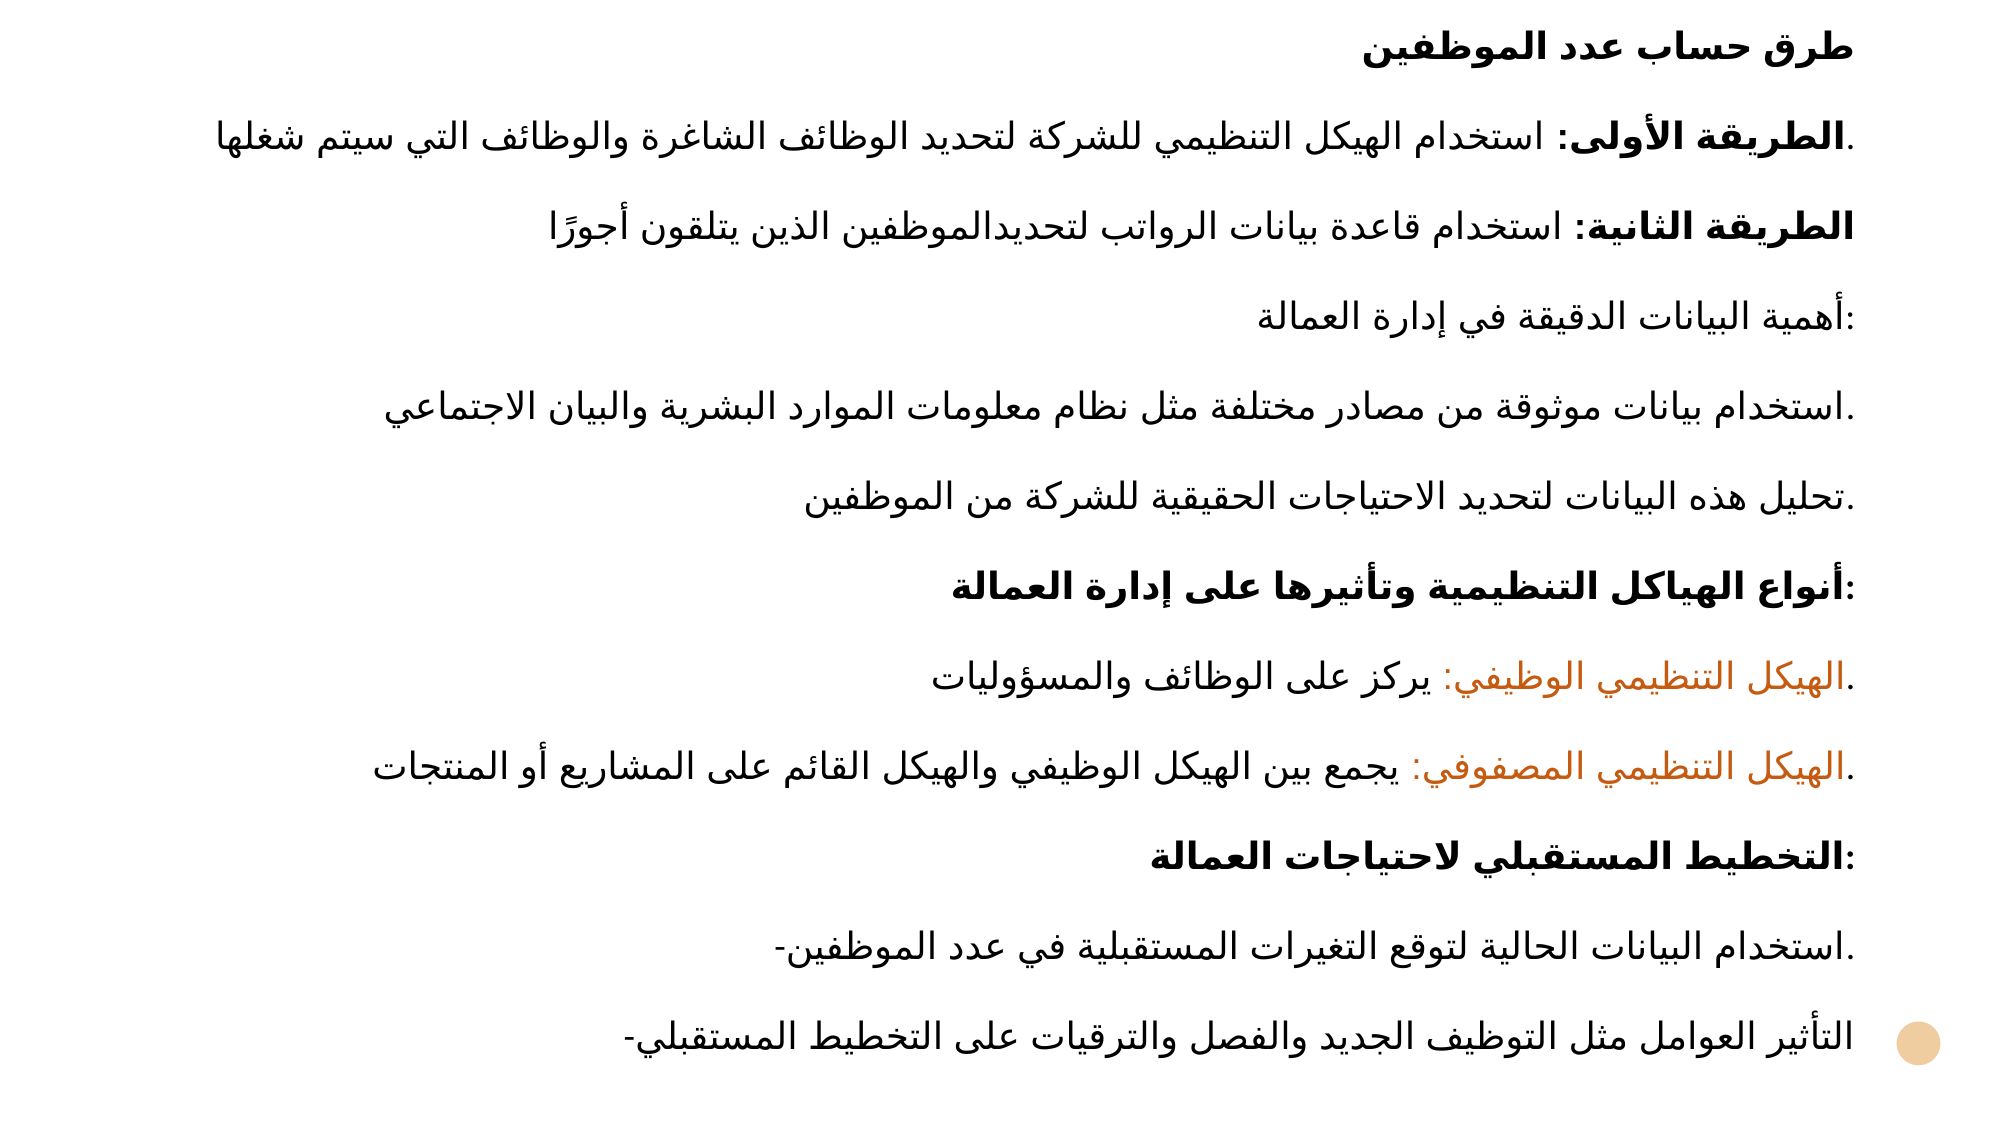

طرق حساب عدد الموظفين
الطريقة الأولى: استخدام الهيكل التنظيمي للشركة لتحديد الوظائف الشاغرة والوظائف التي سيتم شغلها.
الطريقة الثانية: استخدام قاعدة بيانات الرواتب لتحديدالموظفين الذين يتلقون أجورًا
أهمية البيانات الدقيقة في إدارة العمالة:
استخدام بيانات موثوقة من مصادر مختلفة مثل نظام معلومات الموارد البشرية والبيان الاجتماعي.
تحليل هذه البيانات لتحديد الاحتياجات الحقيقية للشركة من الموظفين.
أنواع الهياكل التنظيمية وتأثيرها على إدارة العمالة:
الهيكل التنظيمي الوظيفي: يركز على الوظائف والمسؤوليات.
الهيكل التنظيمي المصفوفي: يجمع بين الهيكل الوظيفي والهيكل القائم على المشاريع أو المنتجات.
التخطيط المستقبلي لاحتياجات العمالة:
-استخدام البيانات الحالية لتوقع التغيرات المستقبلية في عدد الموظفين.
-التأثير العوامل مثل التوظيف الجديد والفصل والترقيات على التخطيط المستقبلي